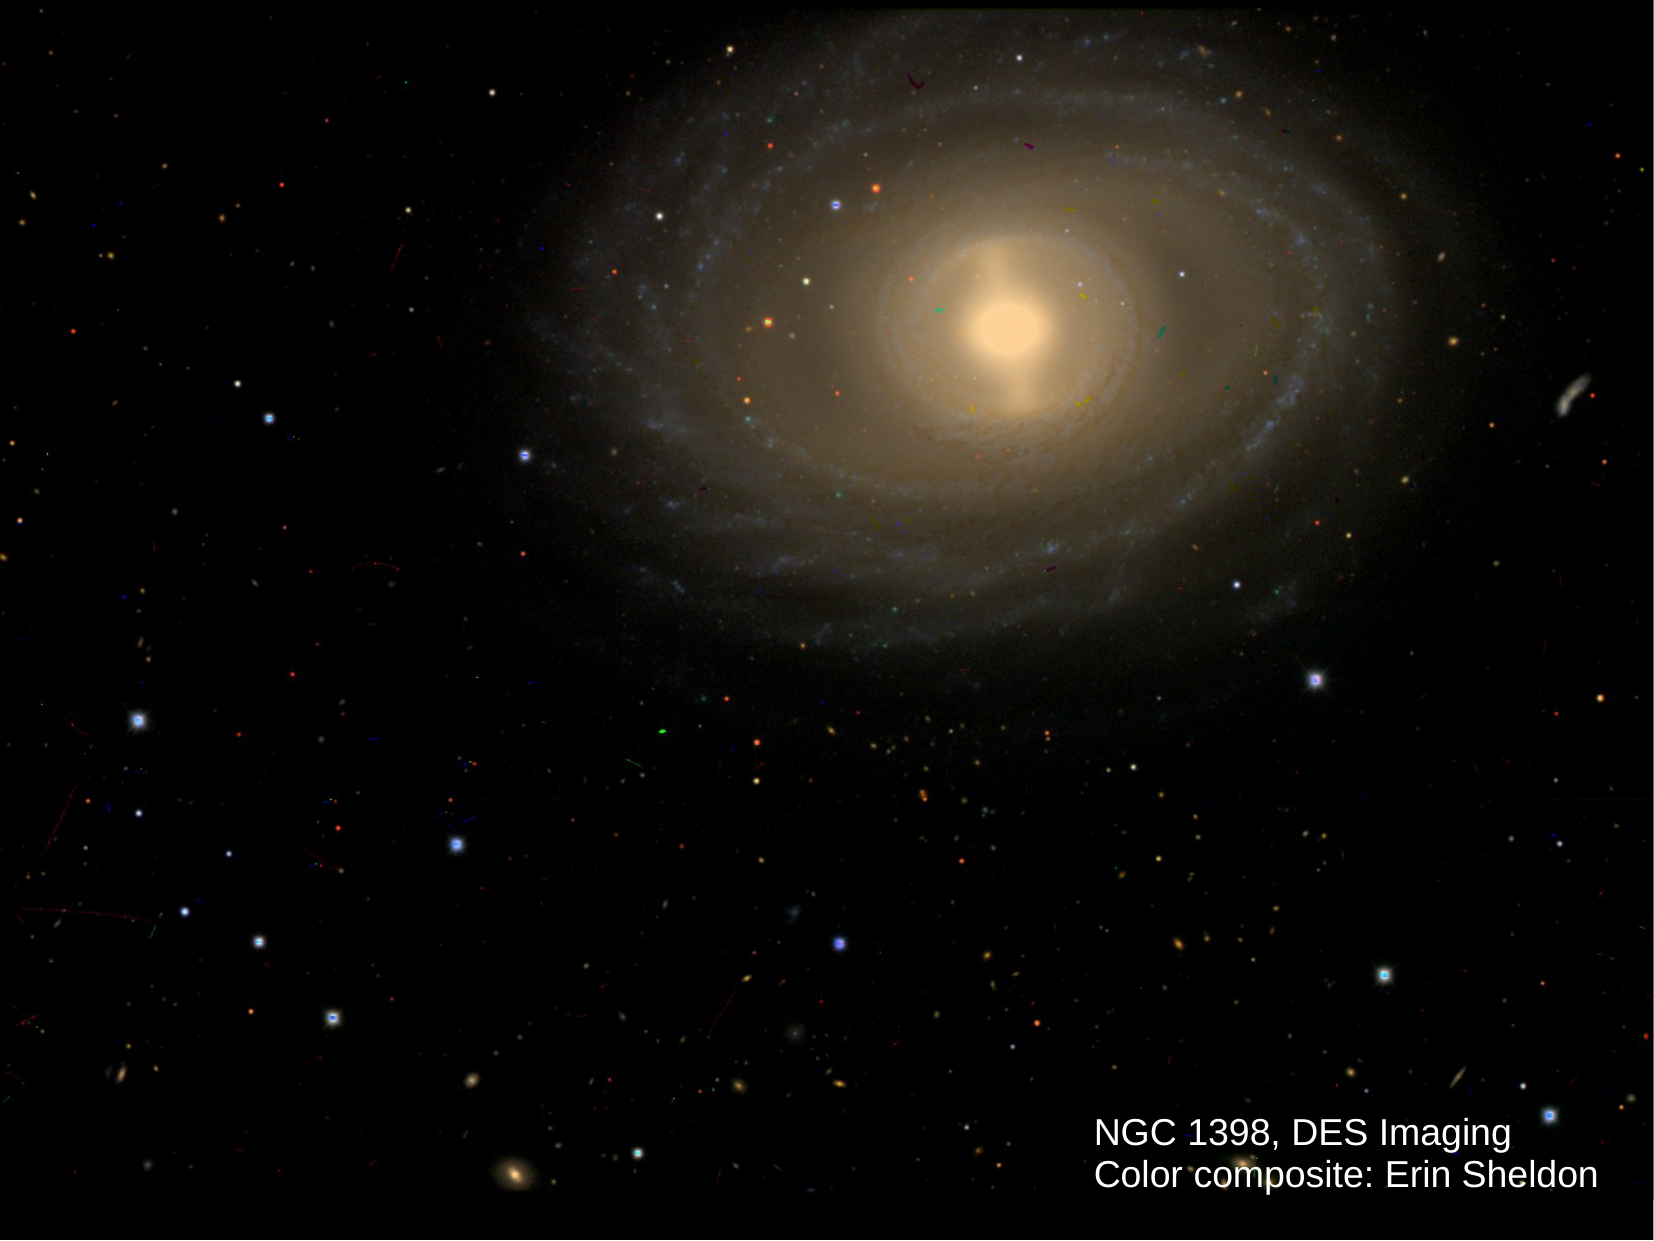

NGC 1398, DES Imaging
Color composite: Erin Sheldon